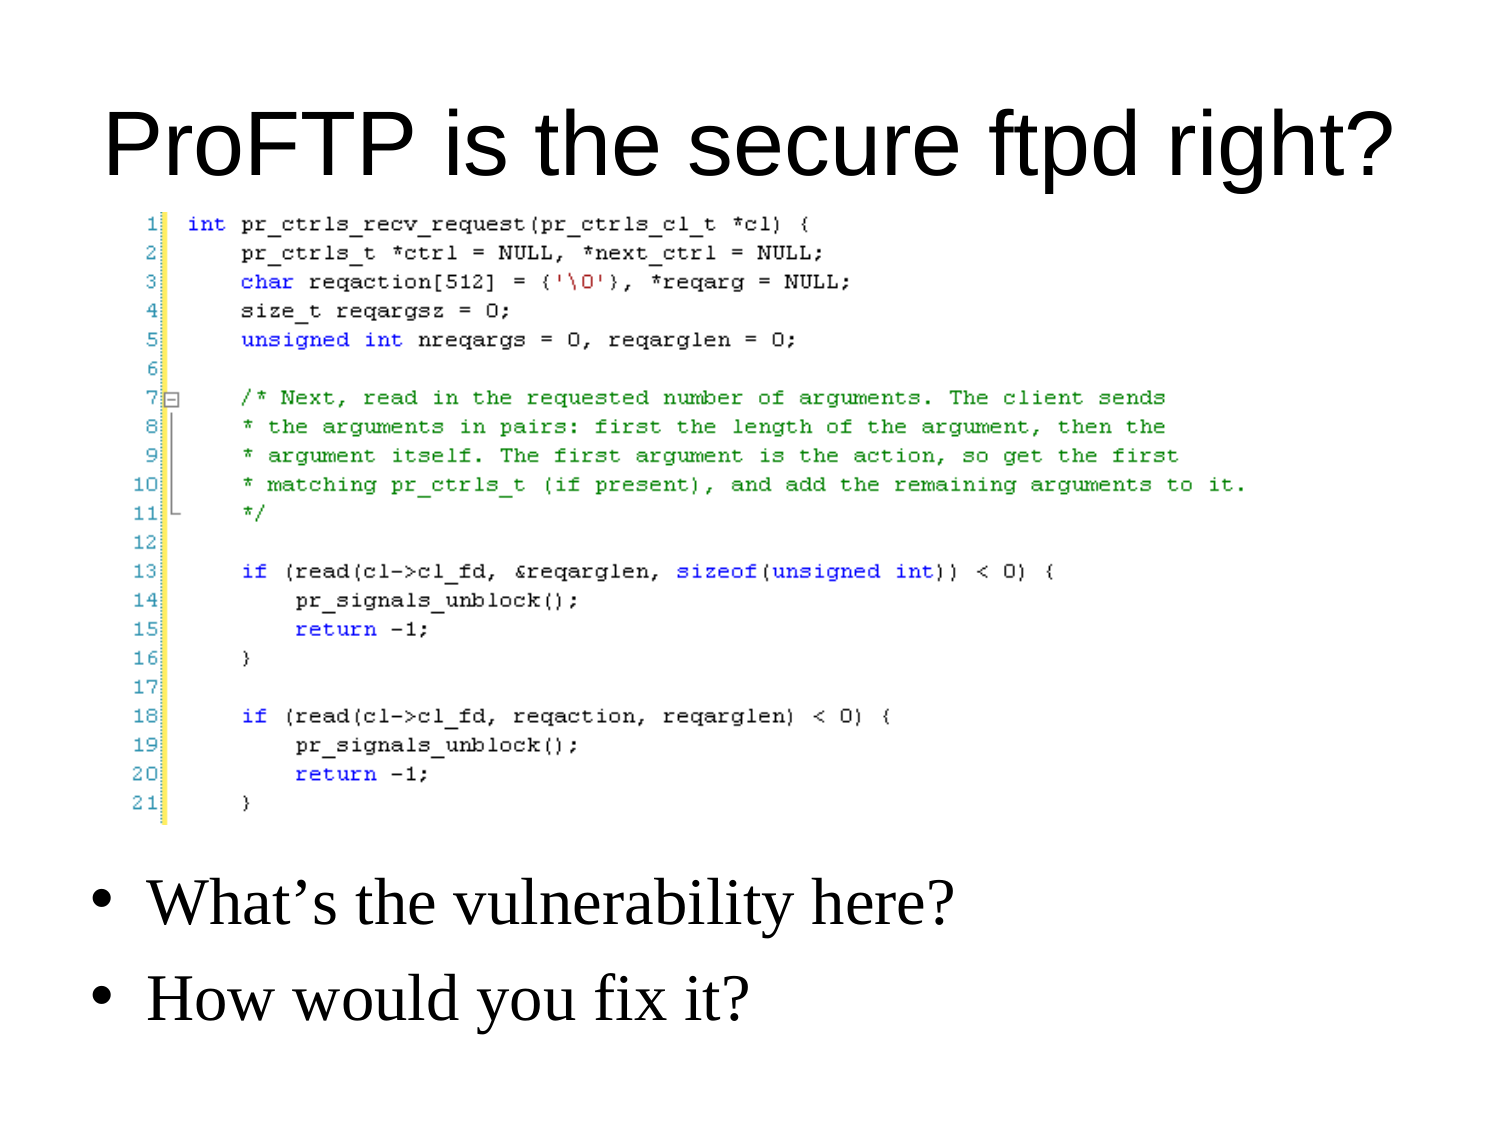

# ProFTP is the secure ftpd right?
What’s the vulnerability here?
How would you fix it?